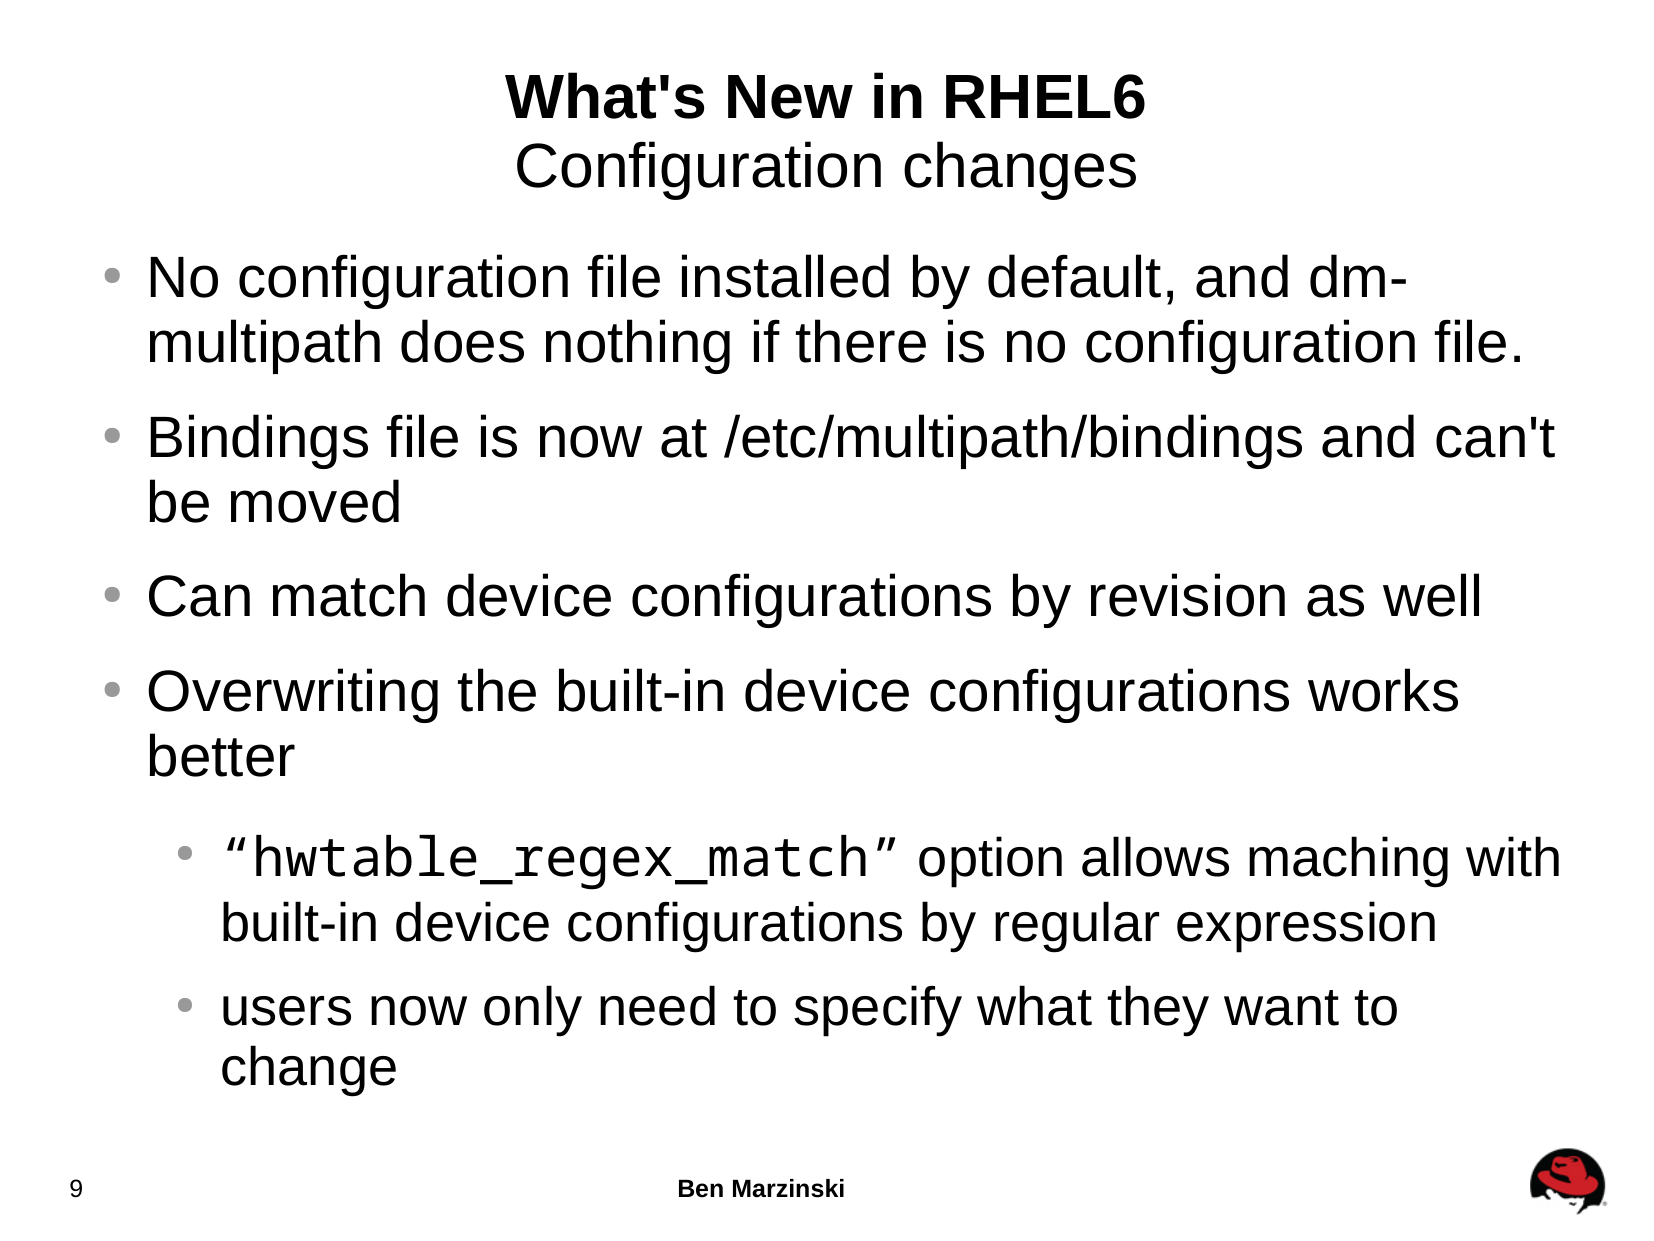

# What's New in RHEL6 Configuration changes
No configuration file installed by default, and dm-multipath does nothing if there is no configuration file.
Bindings file is now at /etc/multipath/bindings and can't be moved
Can match device configurations by revision as well
Overwriting the built-in device configurations works better
“hwtable_regex_match” option allows maching with built-in device configurations by regular expression
users now only need to specify what they want to change